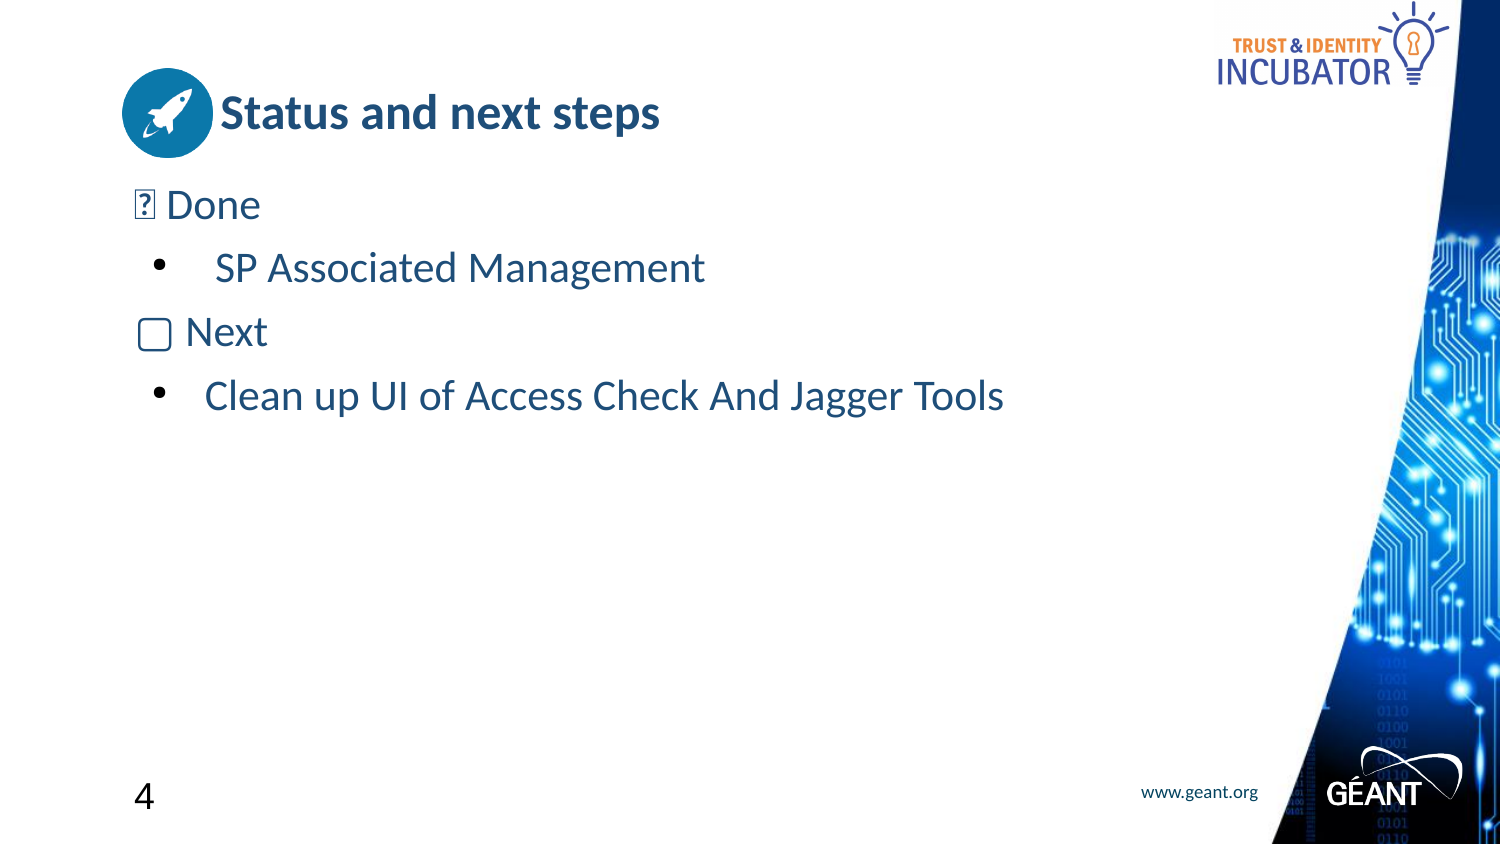

Status and next steps
# ✅ Done
 SP Associated Management
▢ Next
Clean up UI of Access Check And Jagger Tools